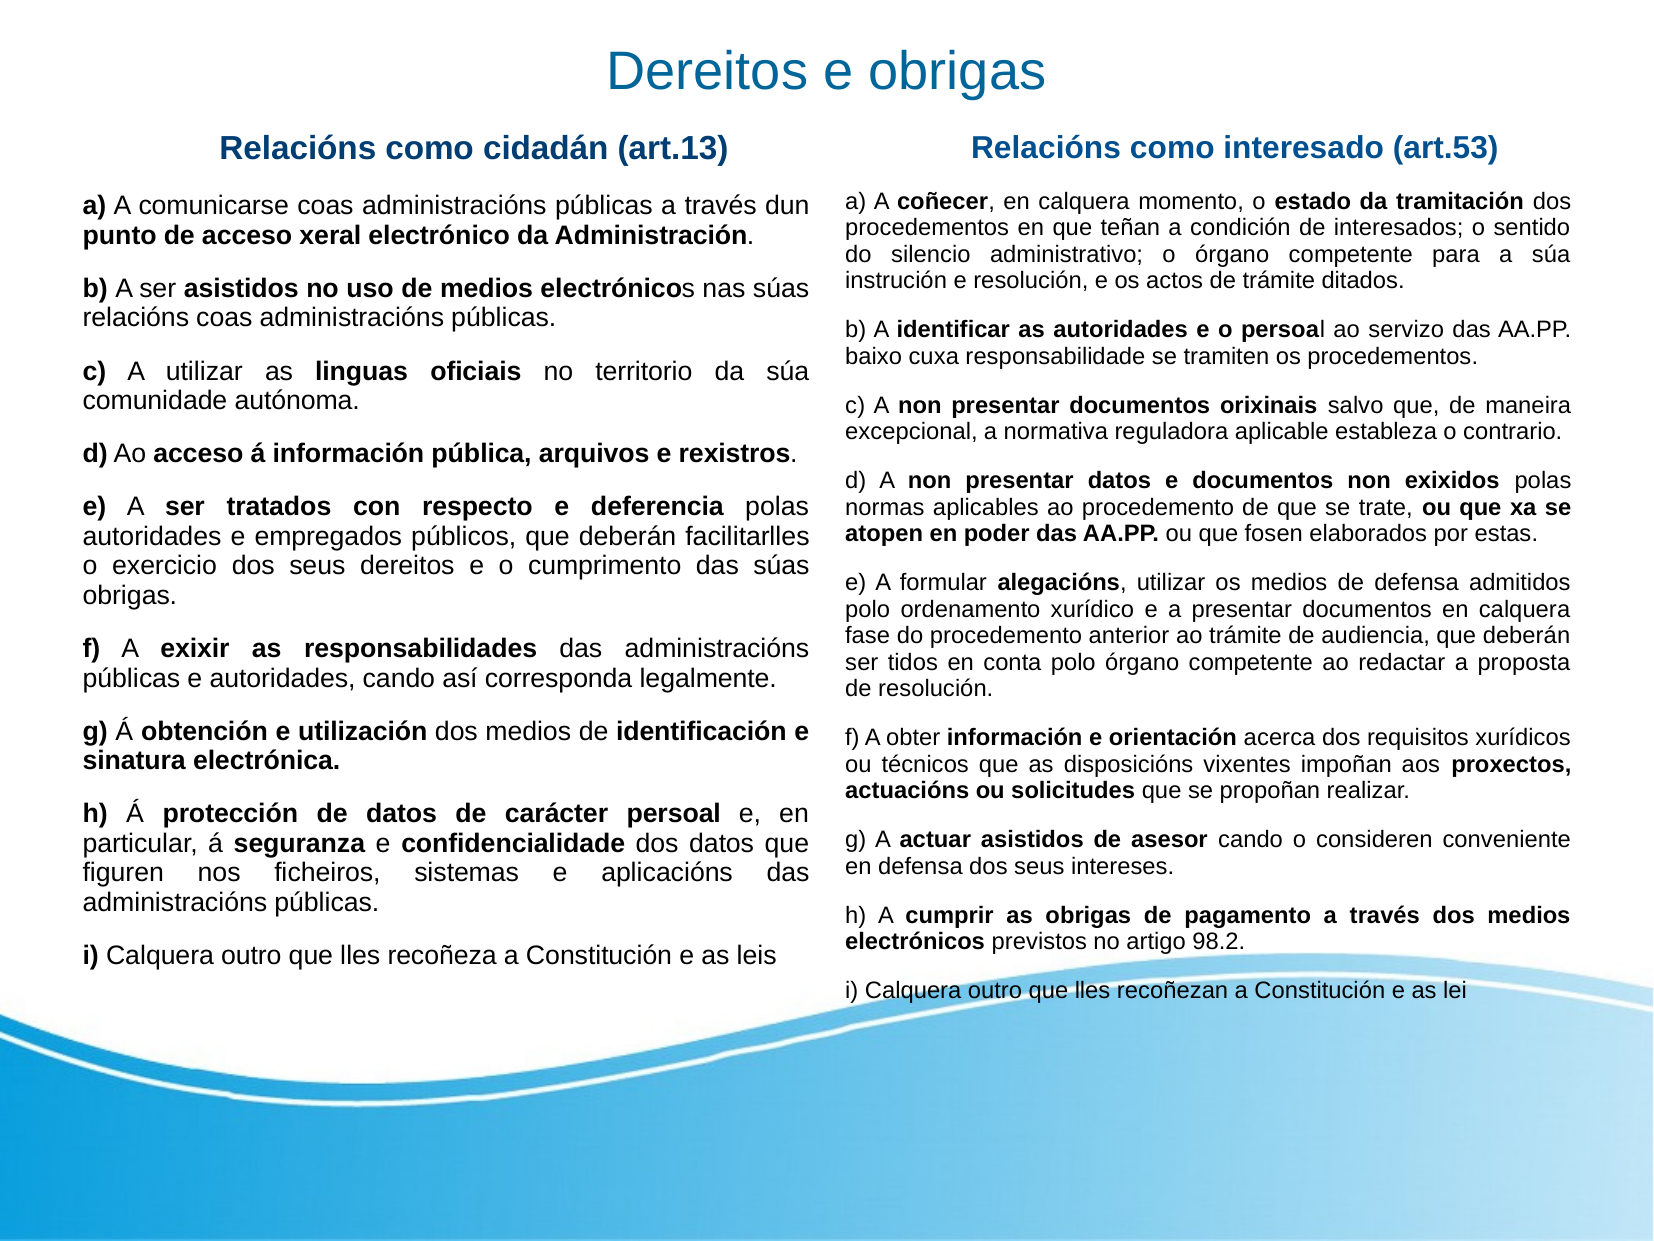

# Dereitos e obrigas
Relacións como cidadán (art.13)
a) A comunicarse coas administracións públicas a través dun punto de acceso xeral electrónico da Administración.
b) A ser asistidos no uso de medios electrónicos nas súas relacións coas administracións públicas.
c) A utilizar as linguas oficiais no territorio da súa comunidade autónoma.
d) Ao acceso á información pública, arquivos e rexistros.
e) A ser tratados con respecto e deferencia polas autoridades e empregados públicos, que deberán facilitarlles o exercicio dos seus dereitos e o cumprimento das súas obrigas.
f) A exixir as responsabilidades das administracións públicas e autoridades, cando así corresponda legalmente.
g) Á obtención e utilización dos medios de identificación e sinatura electrónica.
h) Á protección de datos de carácter persoal e, en particular, á seguranza e confidencialidade dos datos que figuren nos ficheiros, sistemas e aplicacións das administracións públicas.
i) Calquera outro que lles recoñeza a Constitución e as leis
Relacións como interesado (art.53)
a) A coñecer, en calquera momento, o estado da tramitación dos procedementos en que teñan a condición de interesados; o sentido do silencio administrativo; o órgano competente para a súa instrución e resolución, e os actos de trámite ditados.
b) A identificar as autoridades e o persoal ao servizo das AA.PP. baixo cuxa responsabilidade se tramiten os procedementos.
c) A non presentar documentos orixinais salvo que, de maneira excepcional, a normativa reguladora aplicable estableza o contrario.
d) A non presentar datos e documentos non exixidos polas normas aplicables ao procedemento de que se trate, ou que xa se atopen en poder das AA.PP. ou que fosen elaborados por estas.
e) A formular alegacións, utilizar os medios de defensa admitidos polo ordenamento xurídico e a presentar documentos en calquera fase do procedemento anterior ao trámite de audiencia, que deberán ser tidos en conta polo órgano competente ao redactar a proposta de resolución.
f) A obter información e orientación acerca dos requisitos xurídicos ou técnicos que as disposicións vixentes impoñan aos proxectos, actuacións ou solicitudes que se propoñan realizar.
g) A actuar asistidos de asesor cando o consideren conveniente en defensa dos seus intereses.
h) A cumprir as obrigas de pagamento a través dos medios electrónicos previstos no artigo 98.2.
i) Calquera outro que lles recoñezan a Constitución e as lei